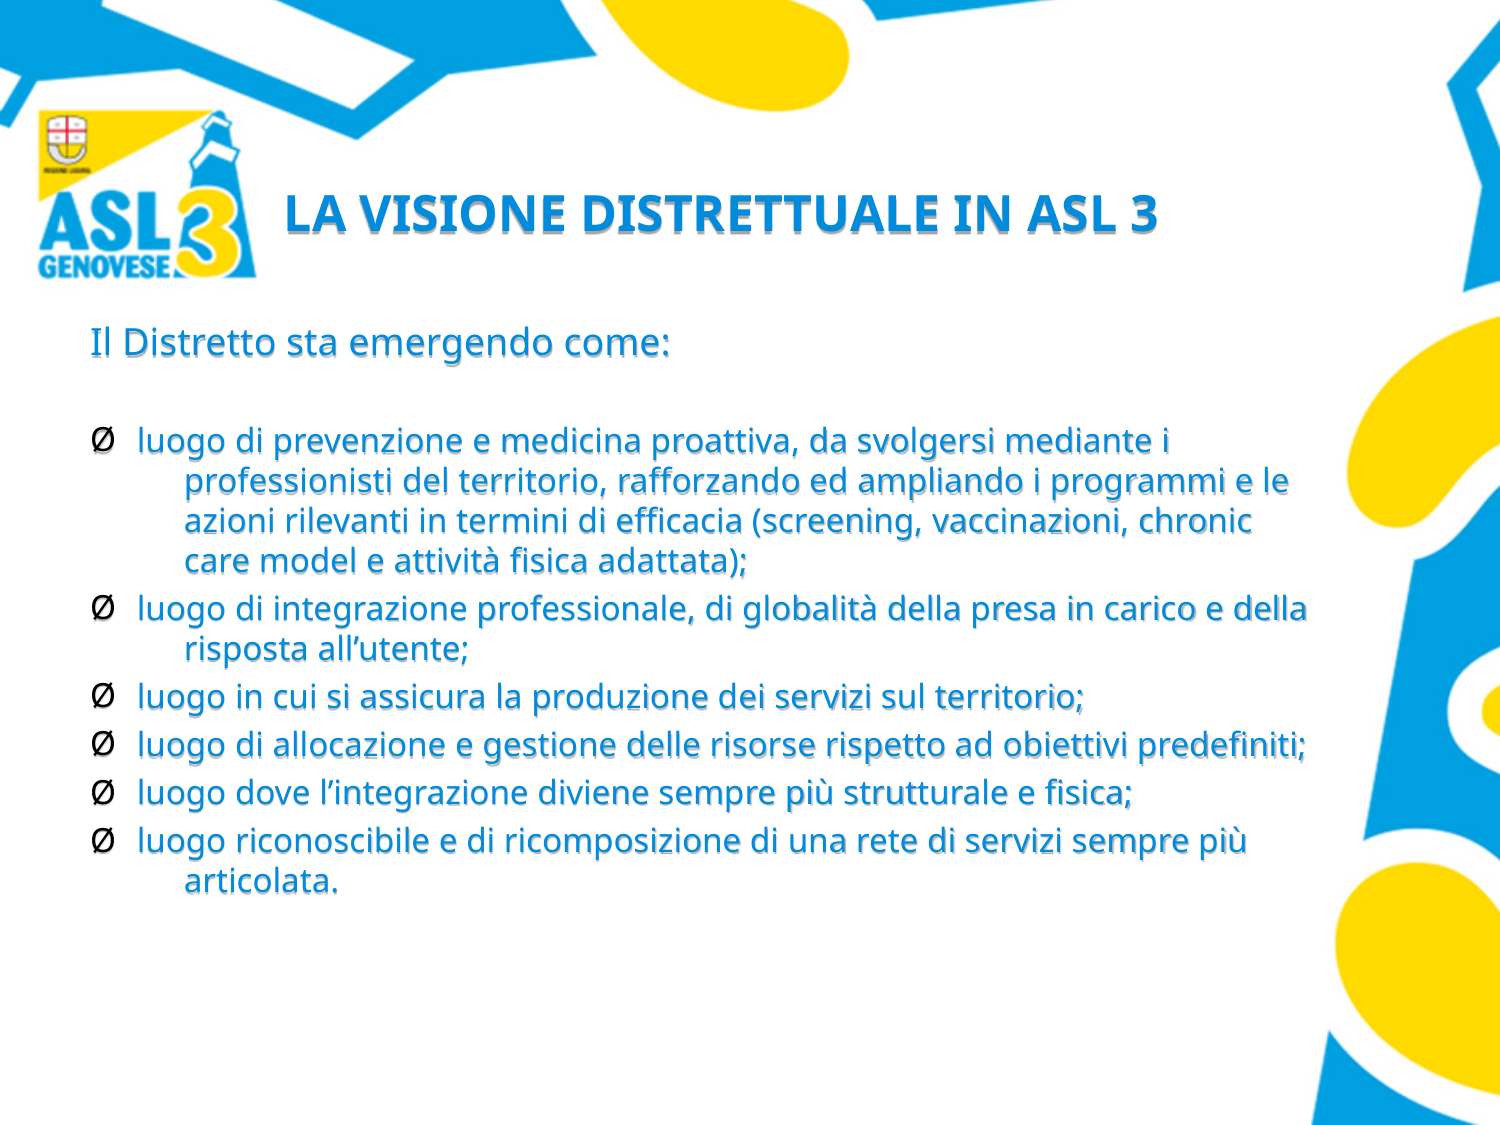

# LA VISIONE DISTRETTUALE IN ASL 3
Il Distretto sta emergendo come:
luogo di prevenzione e medicina proattiva, da svolgersi mediante i professionisti del territorio, rafforzando ed ampliando i programmi e le azioni rilevanti in termini di efficacia (screening, vaccinazioni, chronic care model e attività fisica adattata);
luogo di integrazione professionale, di globalità della presa in carico e della risposta all’utente;
luogo in cui si assicura la produzione dei servizi sul territorio;
luogo di allocazione e gestione delle risorse rispetto ad obiettivi predefiniti;
luogo dove l’integrazione diviene sempre più strutturale e fisica;
luogo riconoscibile e di ricomposizione di una rete di servizi sempre più articolata.